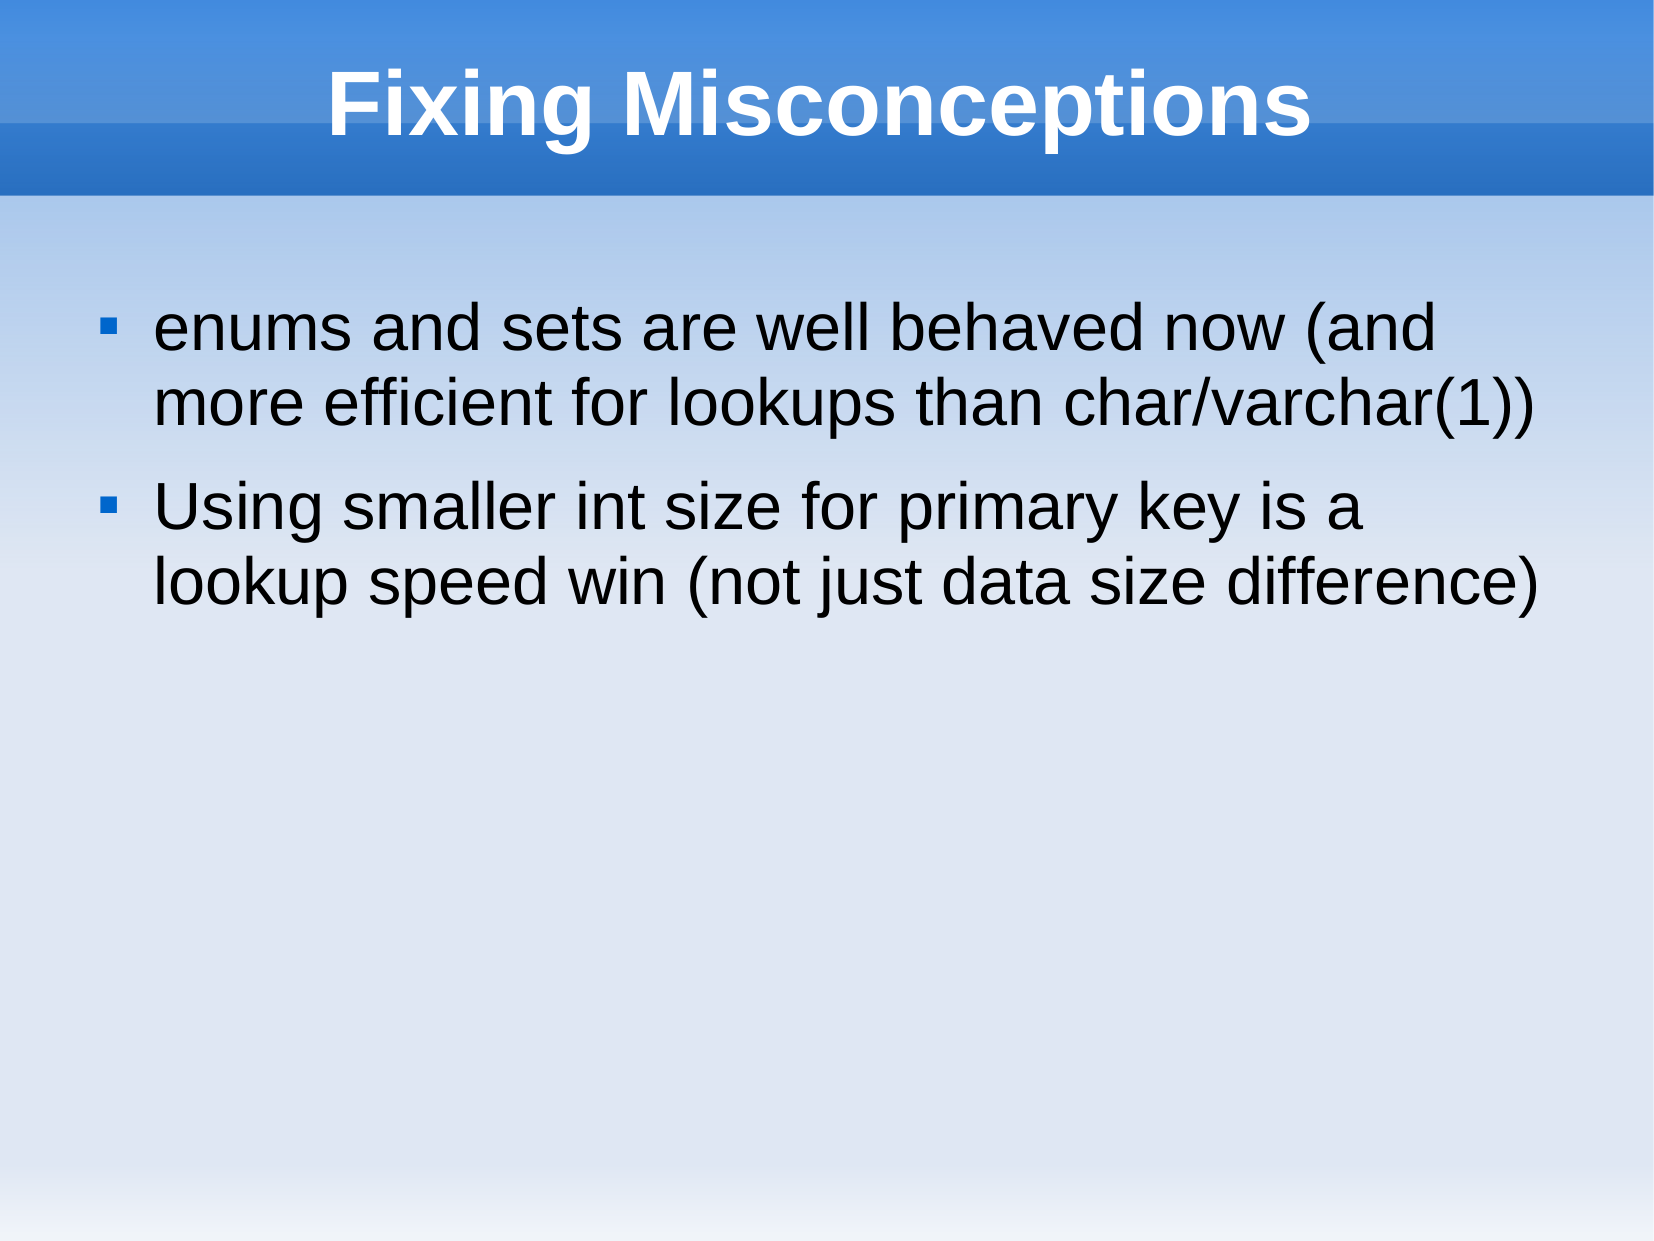

# Fixing Misconceptions
enums and sets are well behaved now (and more efficient for lookups than char/varchar(1))
Using smaller int size for primary key is a lookup speed win (not just data size difference)